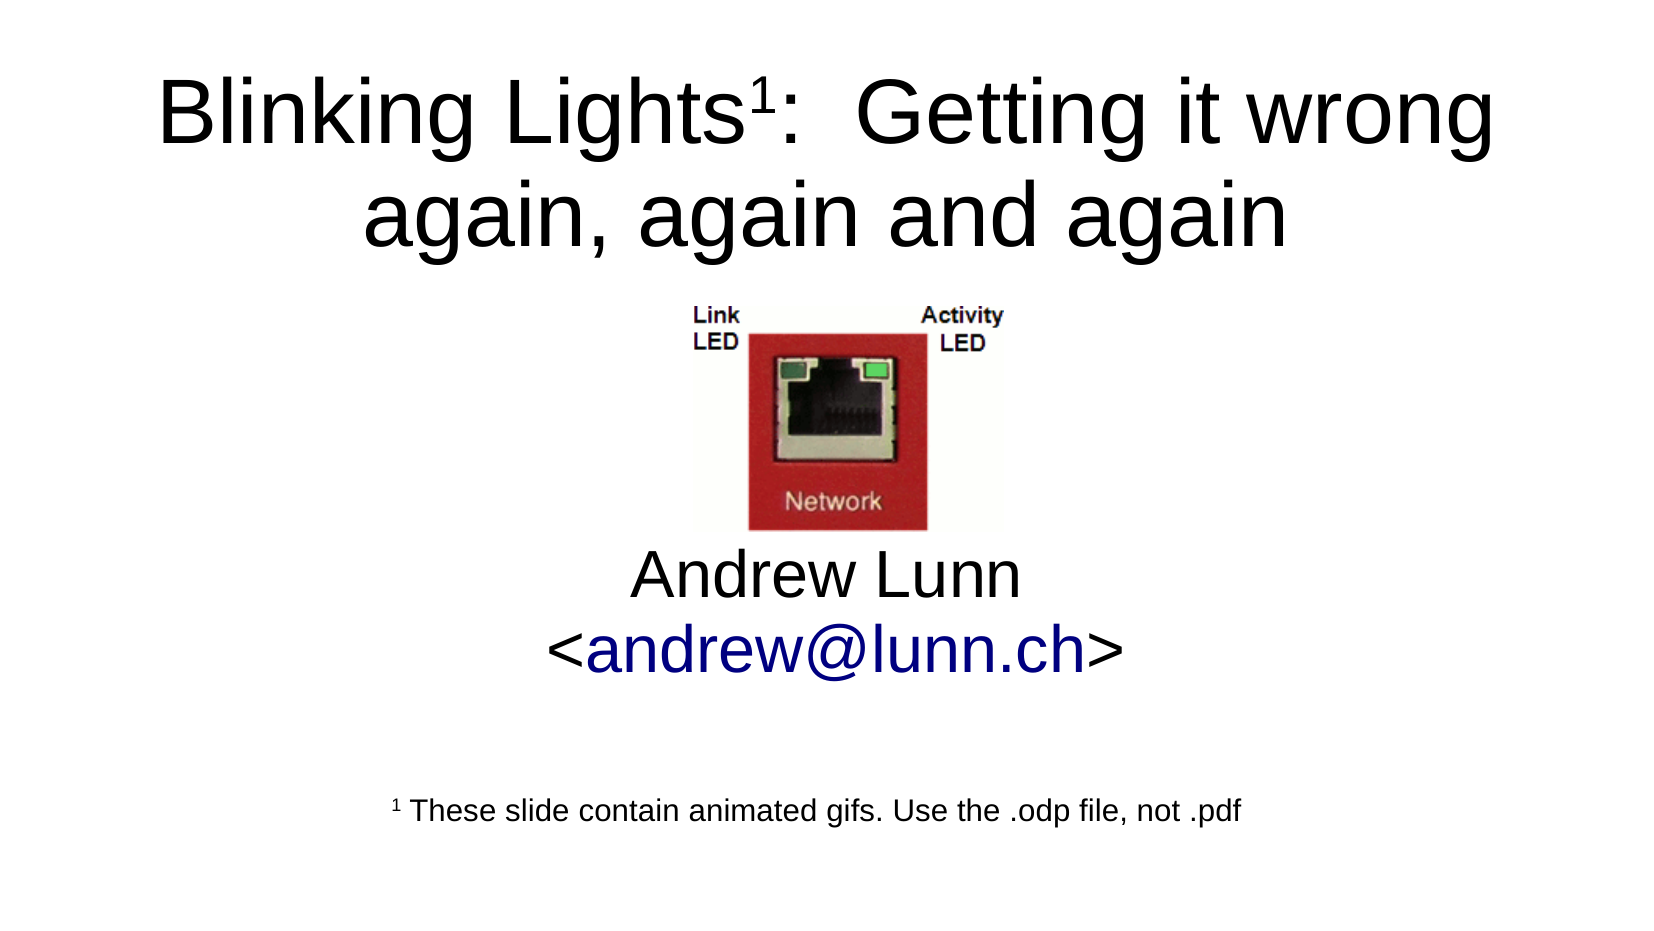

# Blinking Lights1: Getting it wrong again, again and again
Andrew Lunn
 <andrew@lunn.ch>
1 These slide contain animated gifs. Use the .odp file, not .pdf